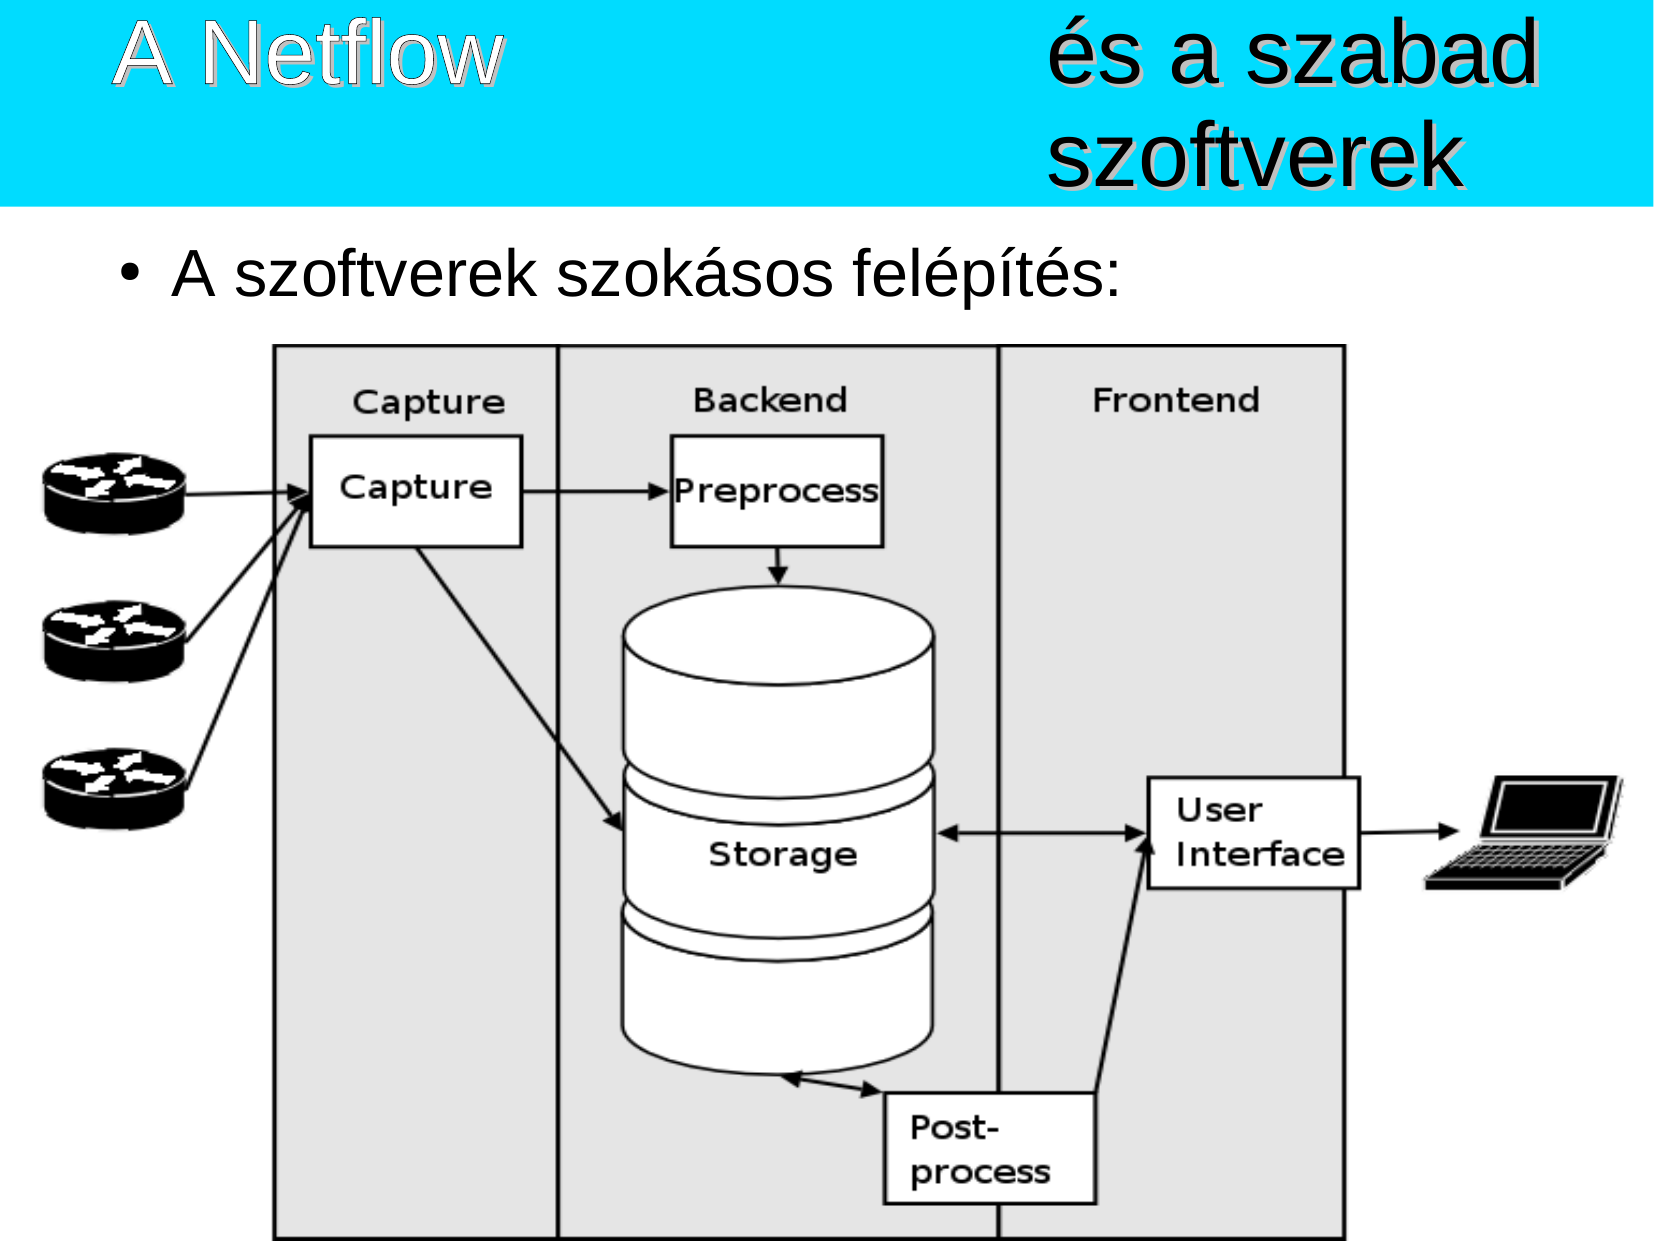

A Netflow	és a szabad				szoftverek
# A szoftverek szokásos felépítés: